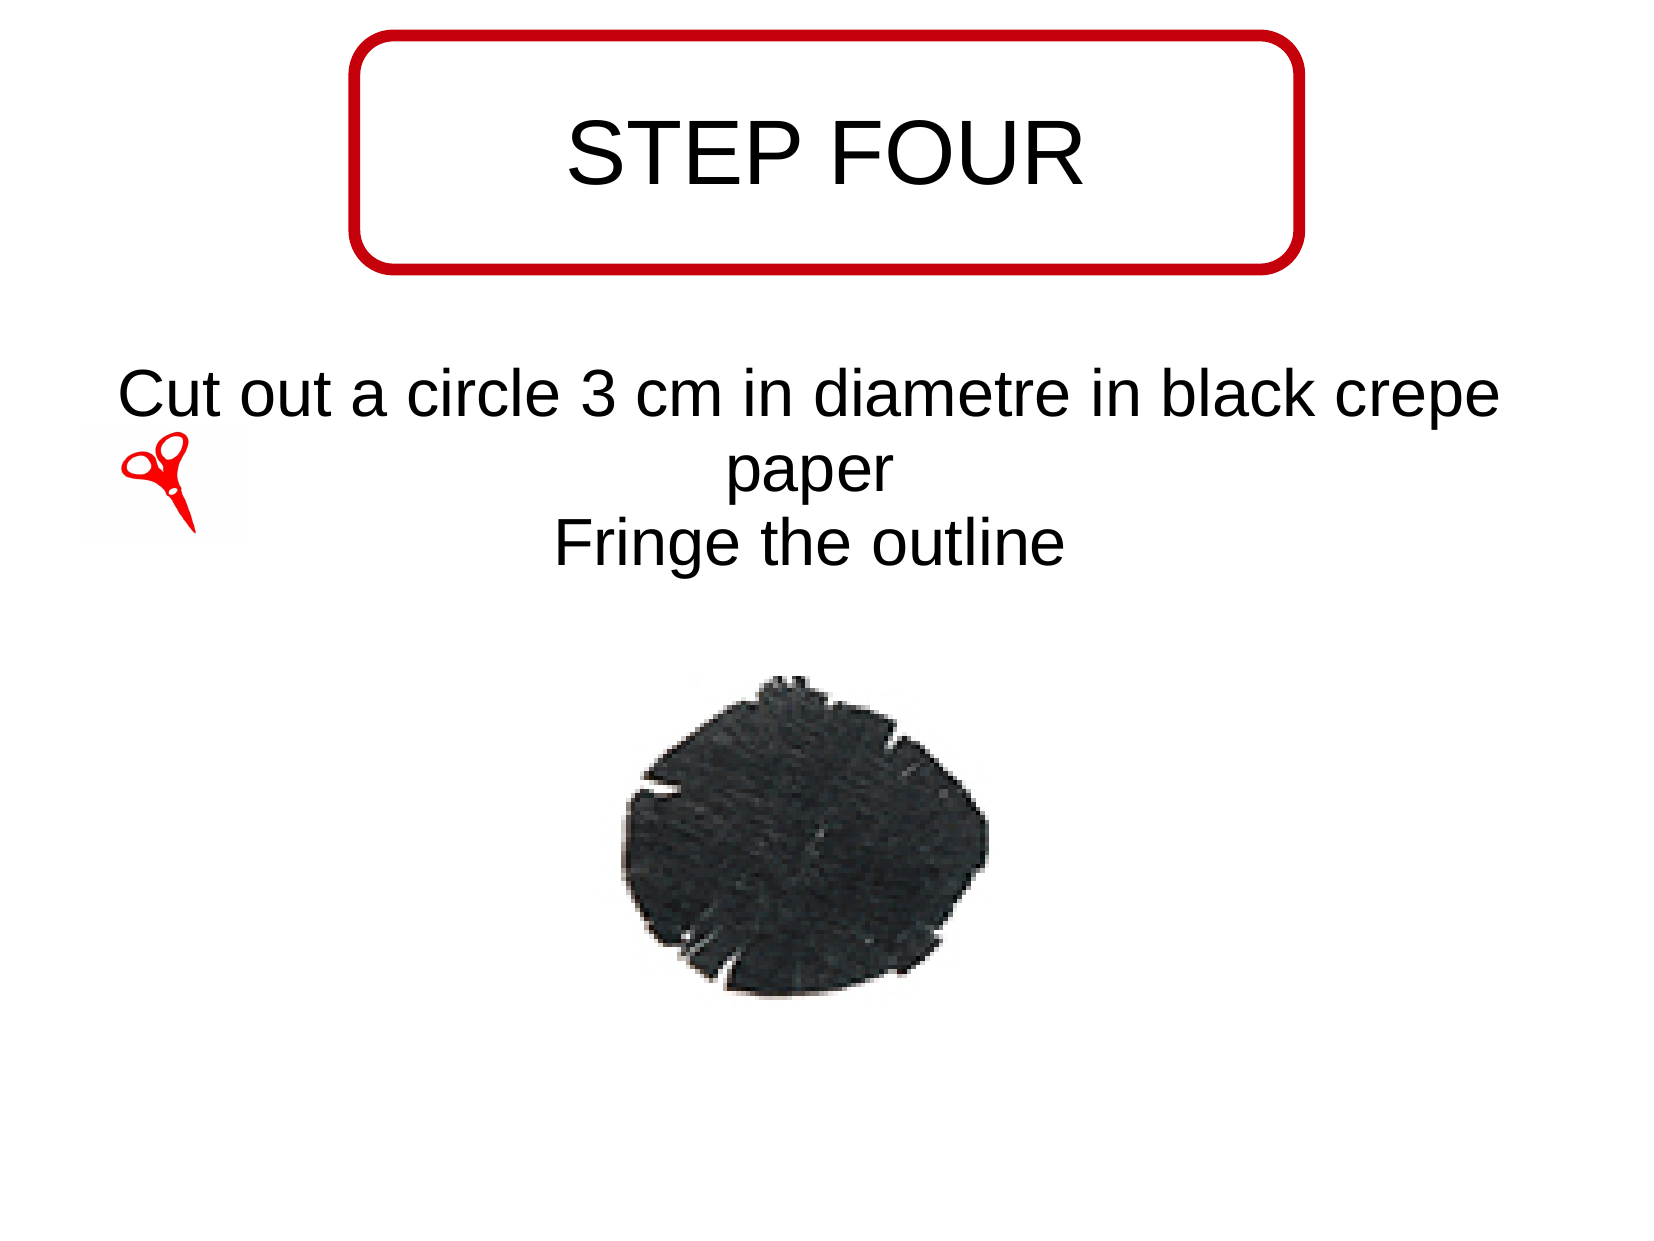

# STEP FOUR
Cut out a circle 3 cm in diametre in black crepe paper
Fringe the outline